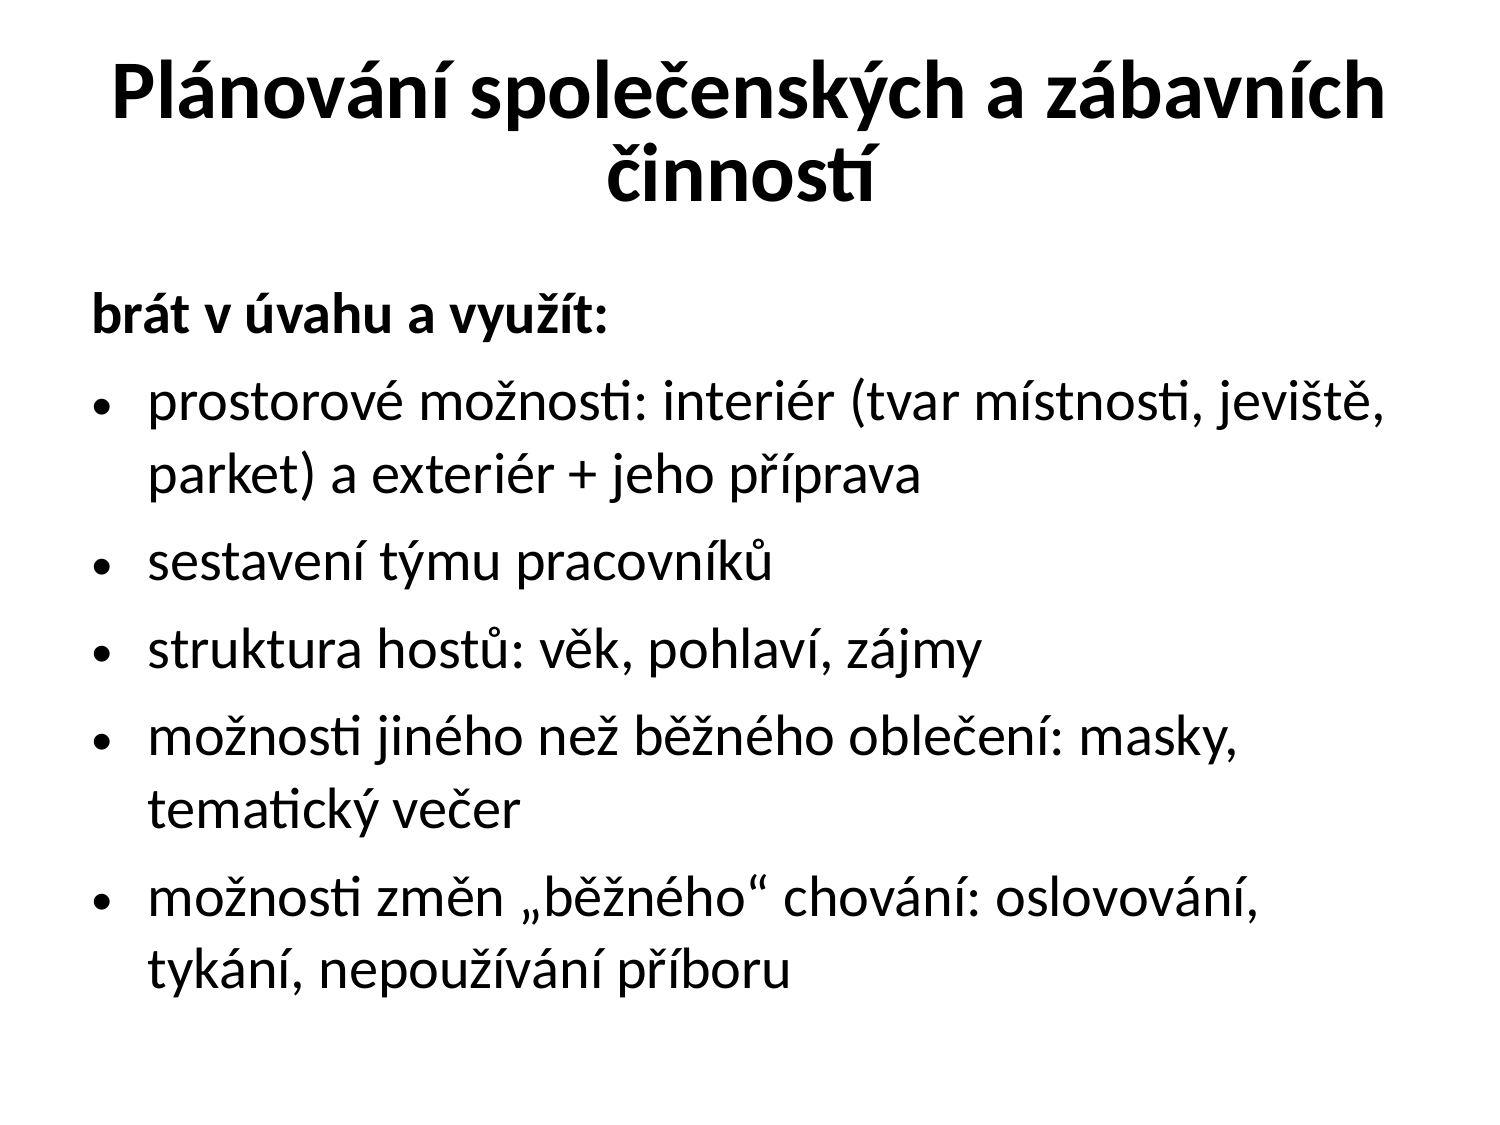

# Plánování společenských a zábavních činností
brát v úvahu a využít:
prostorové možnosti: interiér (tvar místnosti, jeviště, parket) a exteriér + jeho příprava
sestavení týmu pracovníků
struktura hostů: věk, pohlaví, zájmy
možnosti jiného než běžného oblečení: masky, tematický večer
možnosti změn „běžného“ chování: oslovování, tykání, nepoužívání příboru